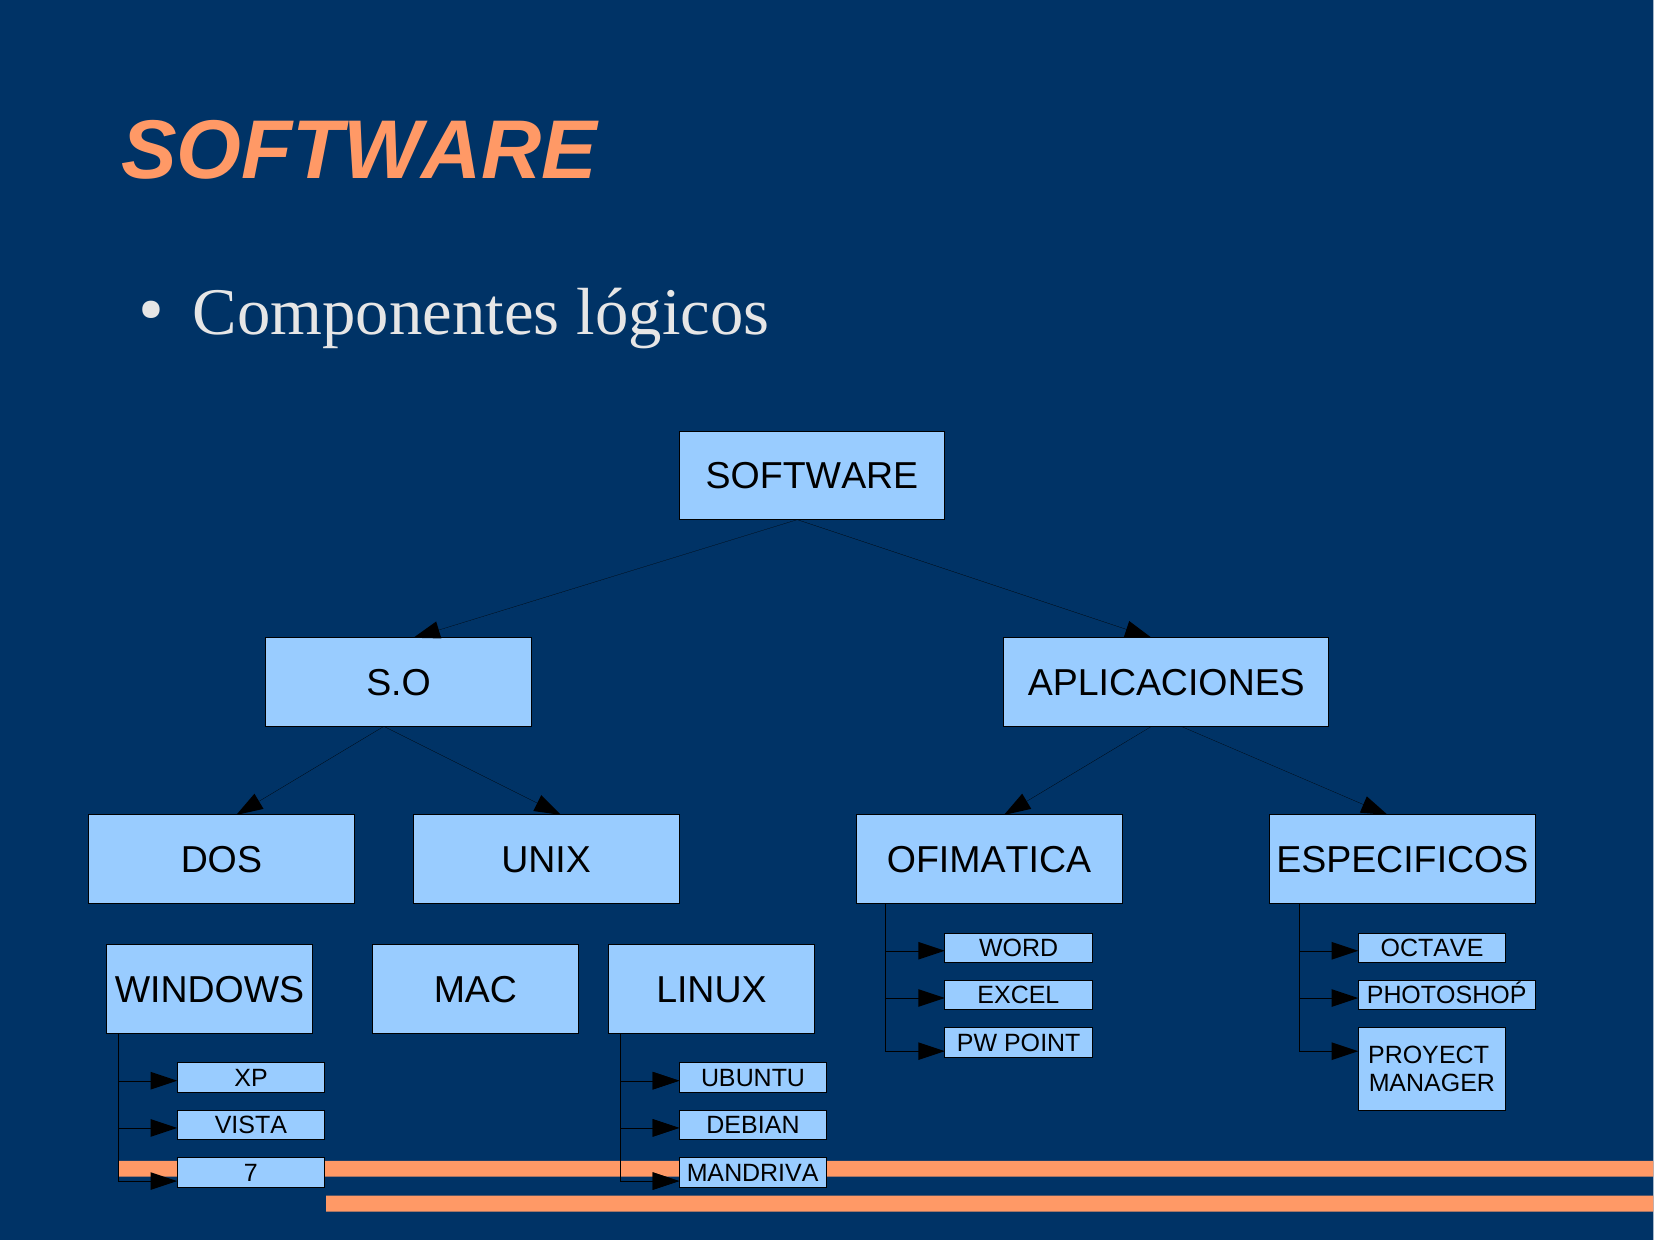

# SOFTWARE
Componentes lógicos
SOFTWARE
S.O
APLICACIONES
DOS
UNIX
OFIMATICA
ESPECIFICOS
WORD
OCTAVE
WINDOWS
MAC
LINUX
EXCEL
PHOTOSHOṔ
PW POINT
PROYECT
MANAGER
XP
UBUNTU
UBUNTU
VISTA
DEBIAN
DEBIAN
7
MANDRIVA
MANDRIVA